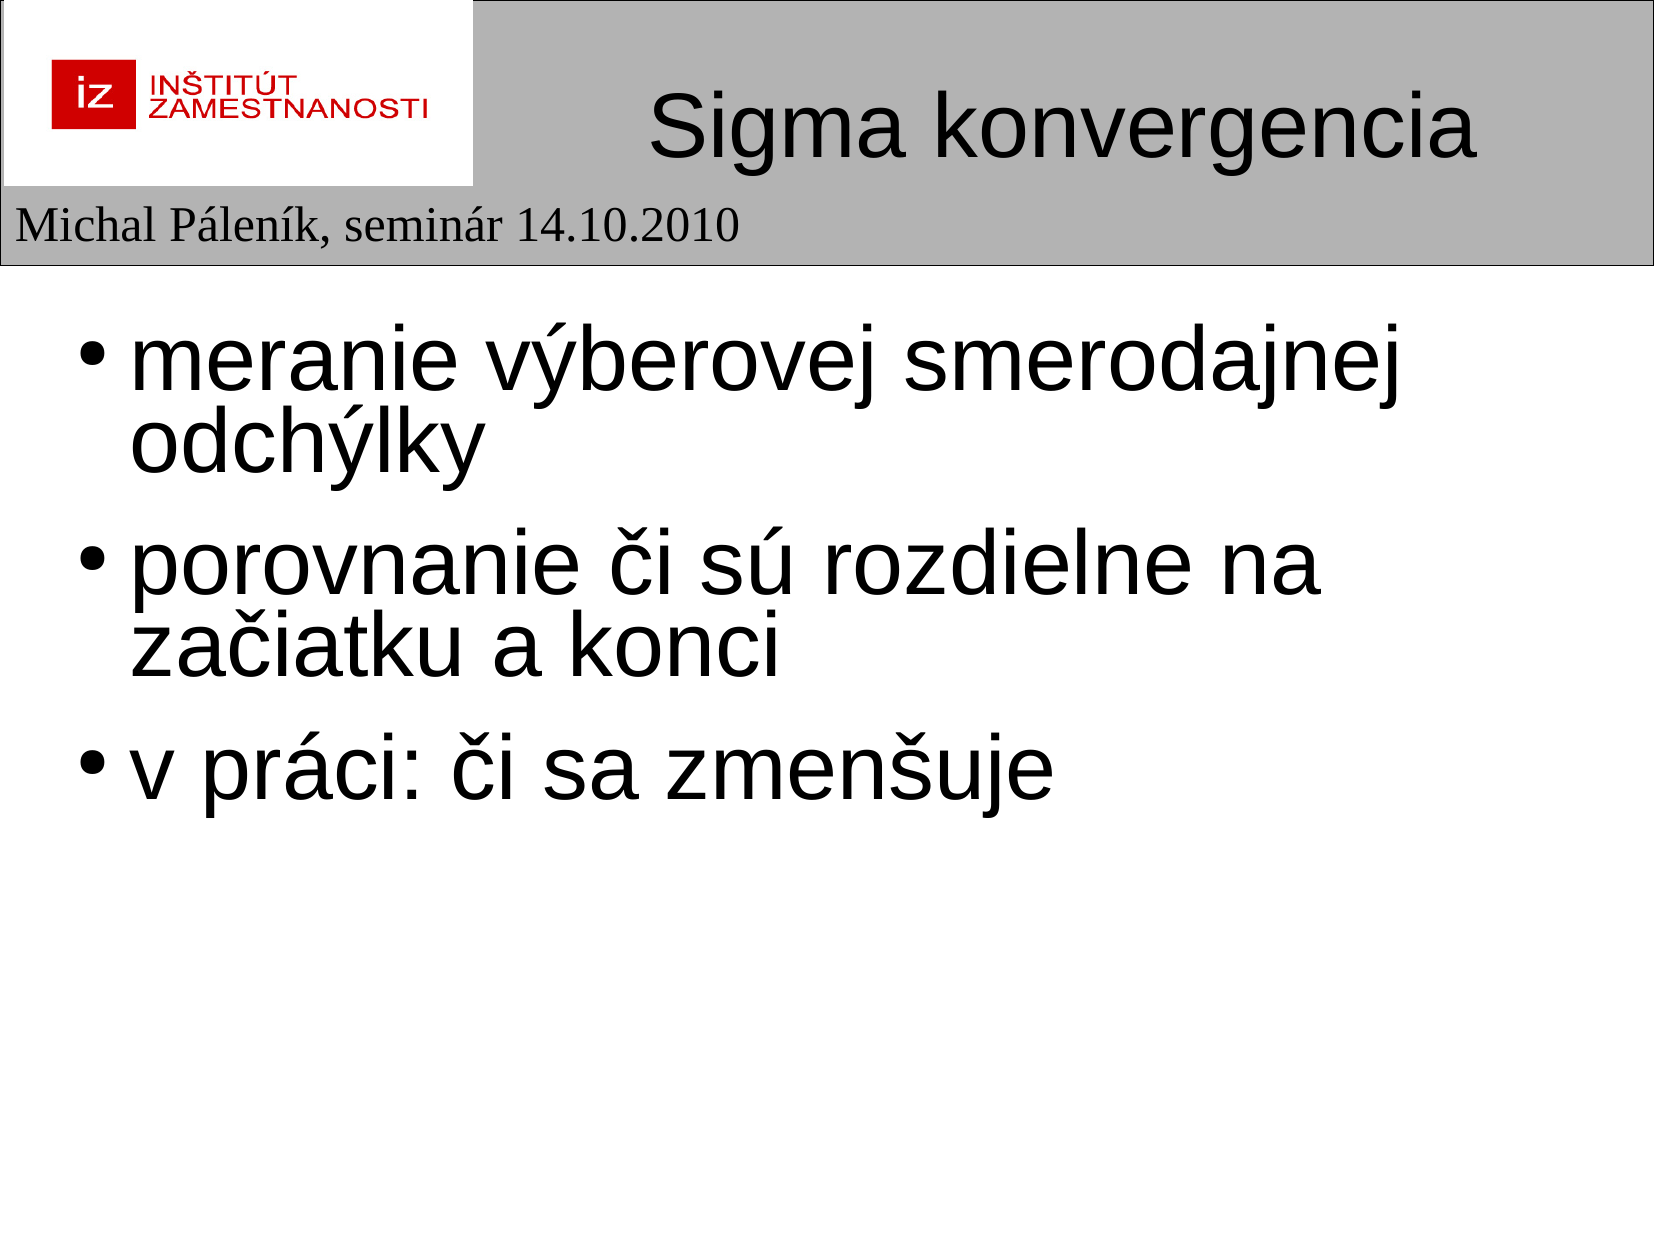

# Sigma konvergencia
meranie výberovej smerodajnej odchýlky
porovnanie či sú rozdielne na začiatku a konci
v práci: či sa zmenšuje